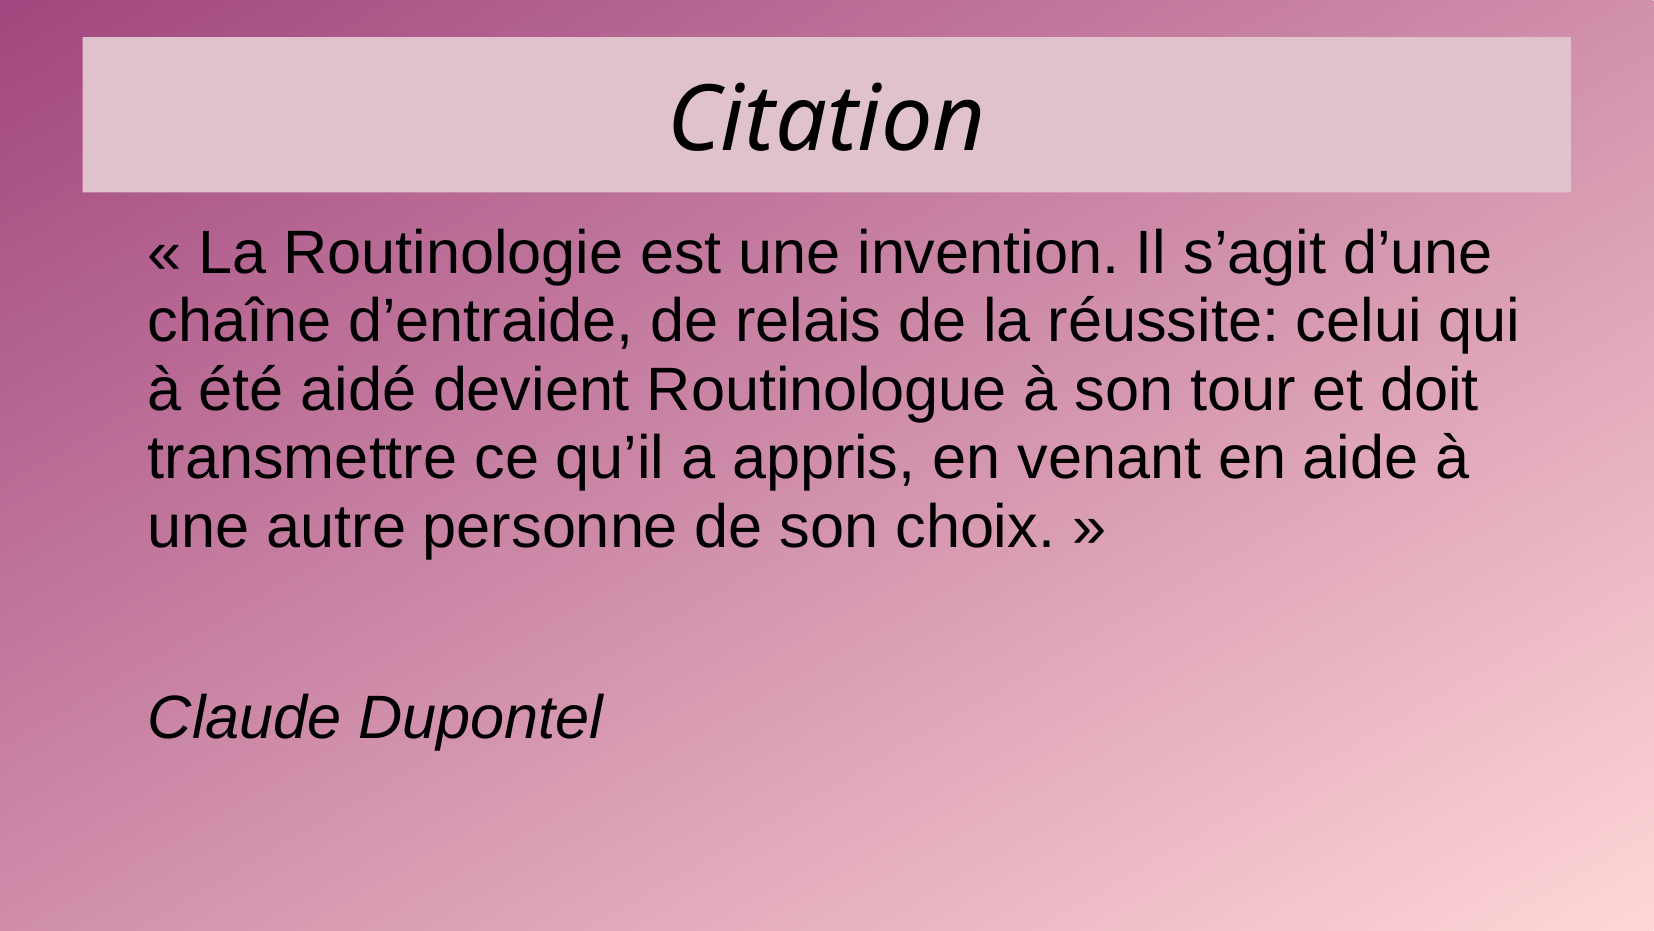

# Citation
« La Routinologie est une invention. Il s’agit d’une chaîne d’entraide, de relais de la réussite: celui qui à été aidé devient Routinologue à son tour et doit transmettre ce qu’il a appris, en venant en aide à une autre personne de son choix. »
Claude Dupontel